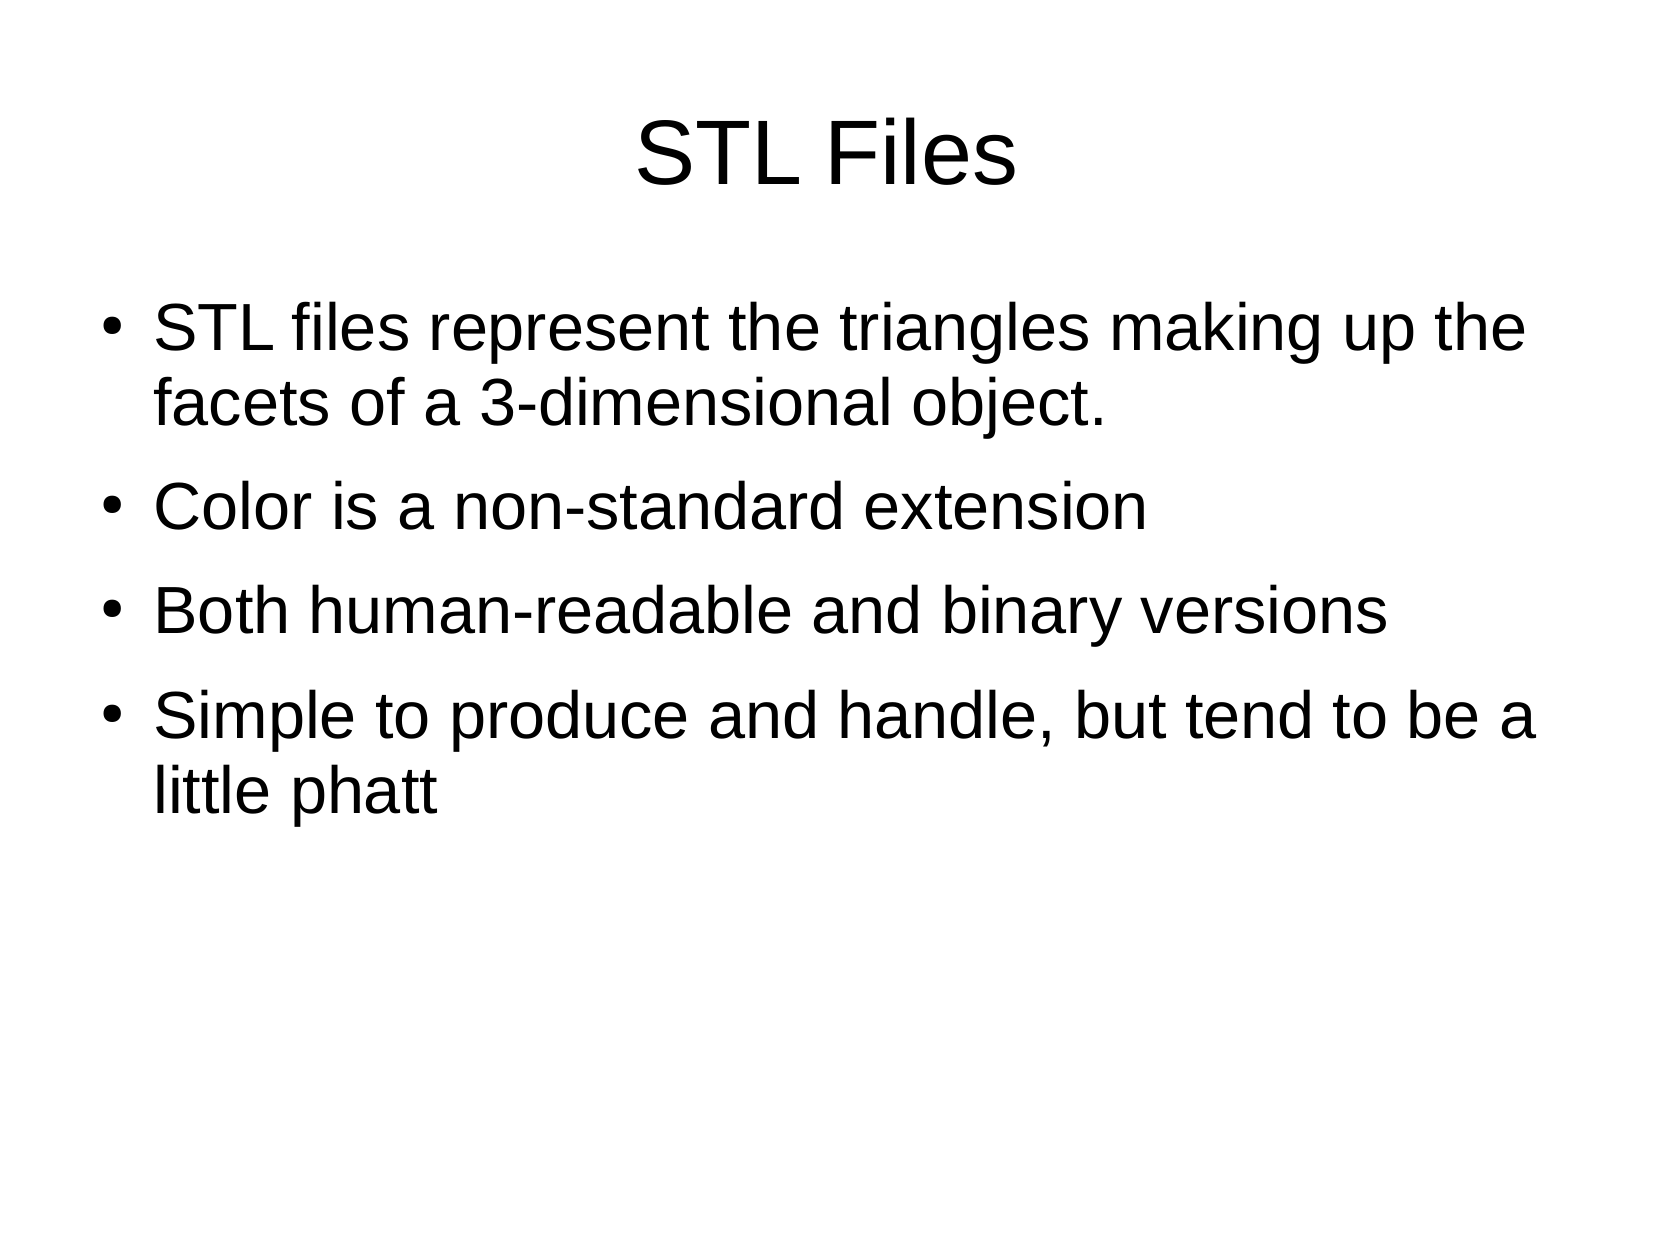

# STL Files
STL files represent the triangles making up the facets of a 3-dimensional object.
Color is a non-standard extension
Both human-readable and binary versions
Simple to produce and handle, but tend to be a little phatt